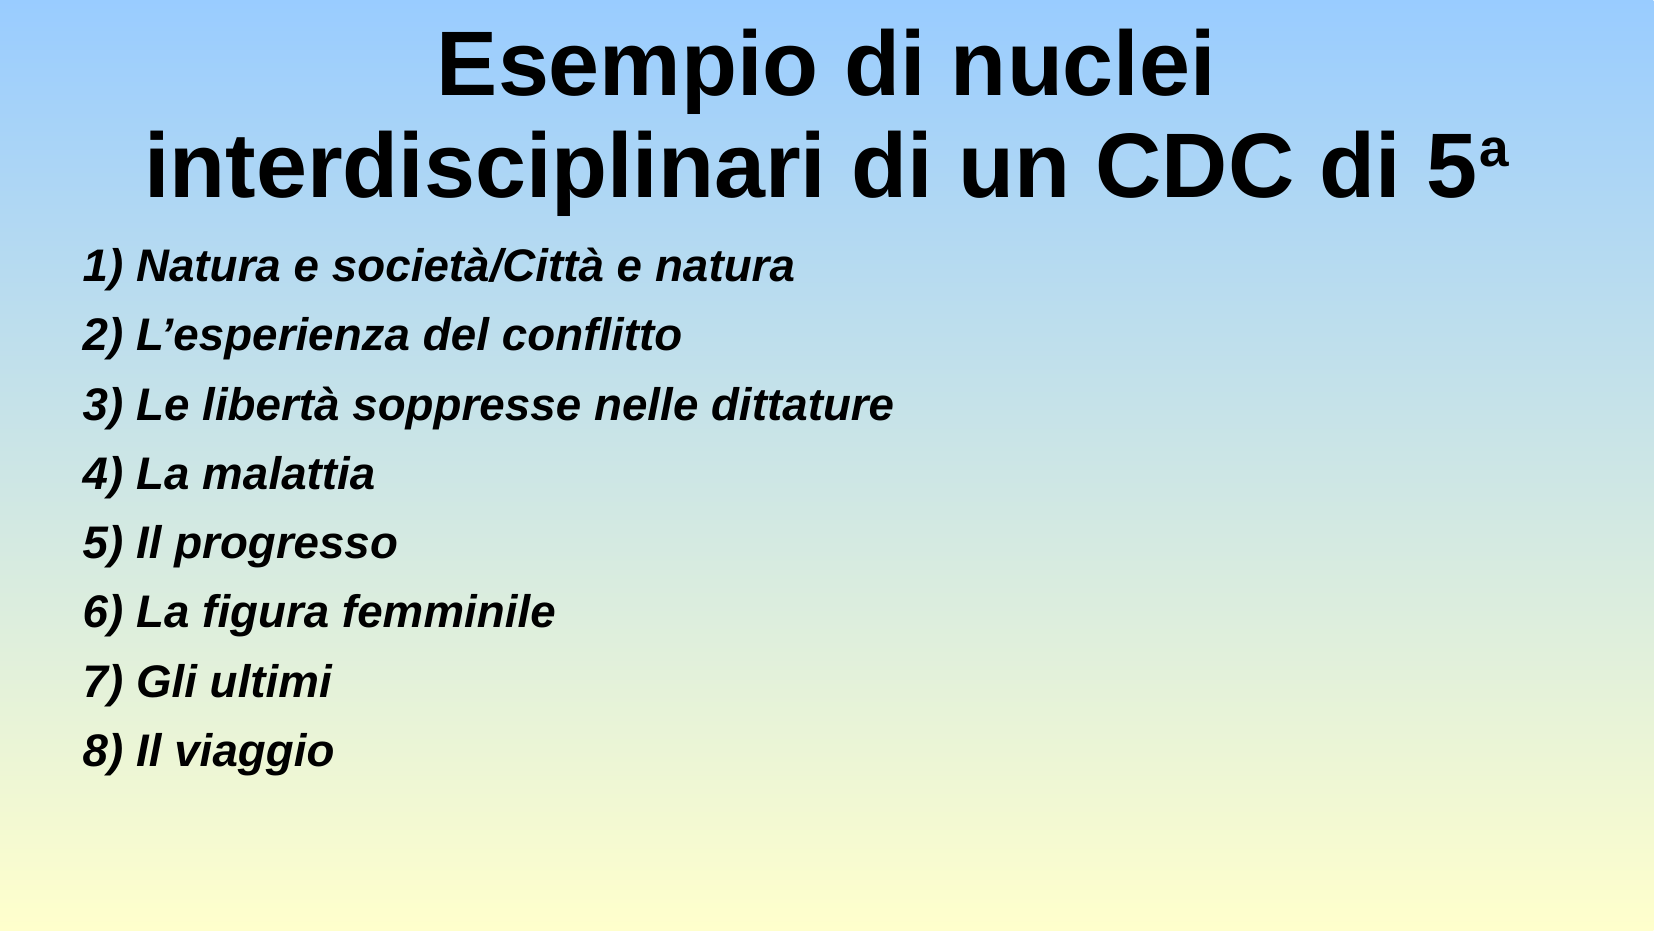

# Esempio di nuclei interdisciplinari di un CDC di 5a
1) Natura e società/Città e natura
2) L’esperienza del conflitto
3) Le libertà soppresse nelle dittature
4) La malattia
5) Il progresso
6) La figura femminile
7) Gli ultimi
8) Il viaggio